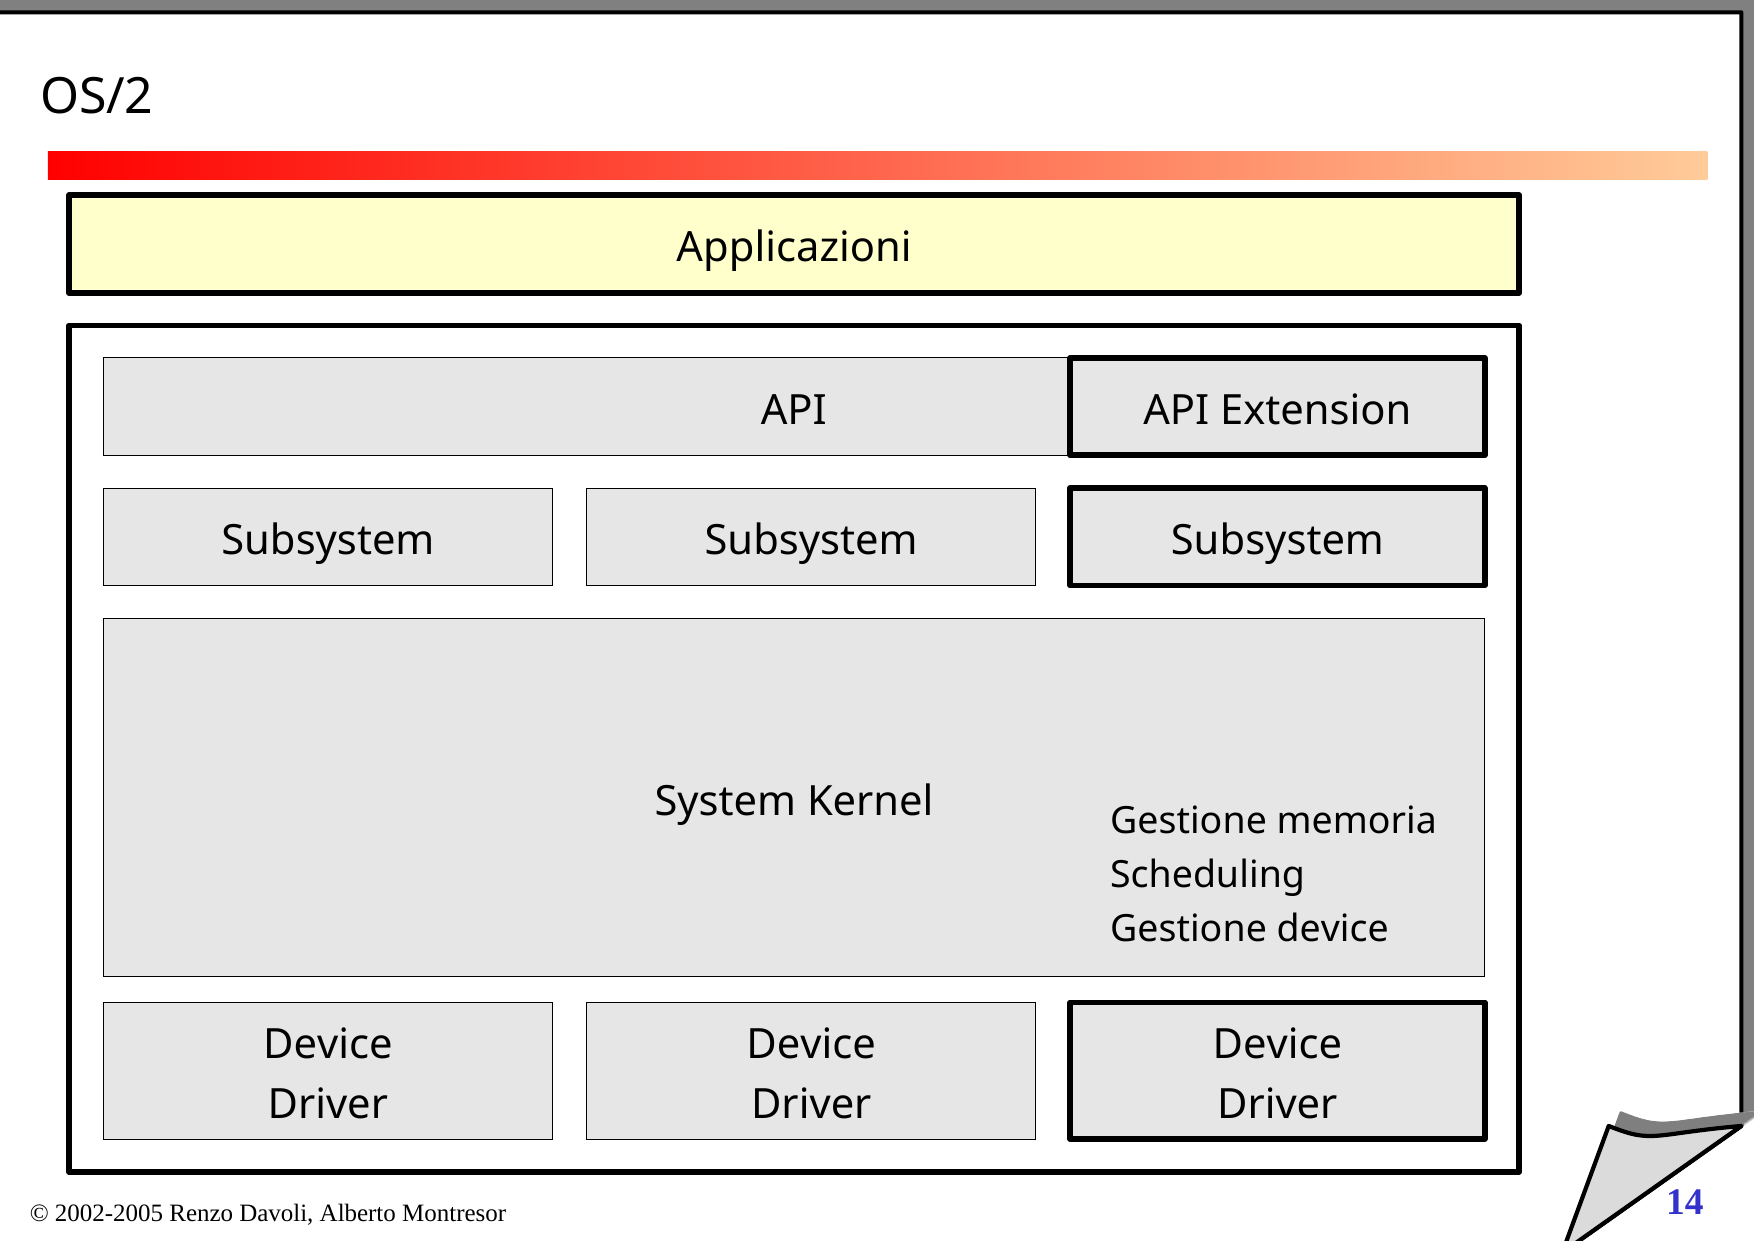

# OS/2
Applicazioni
API
API Extension
Subsystem
Subsystem
Subsystem
System Kernel
Gestione memoria
Scheduling
Gestione device
Device
Driver
Device
Driver
Device
Driver